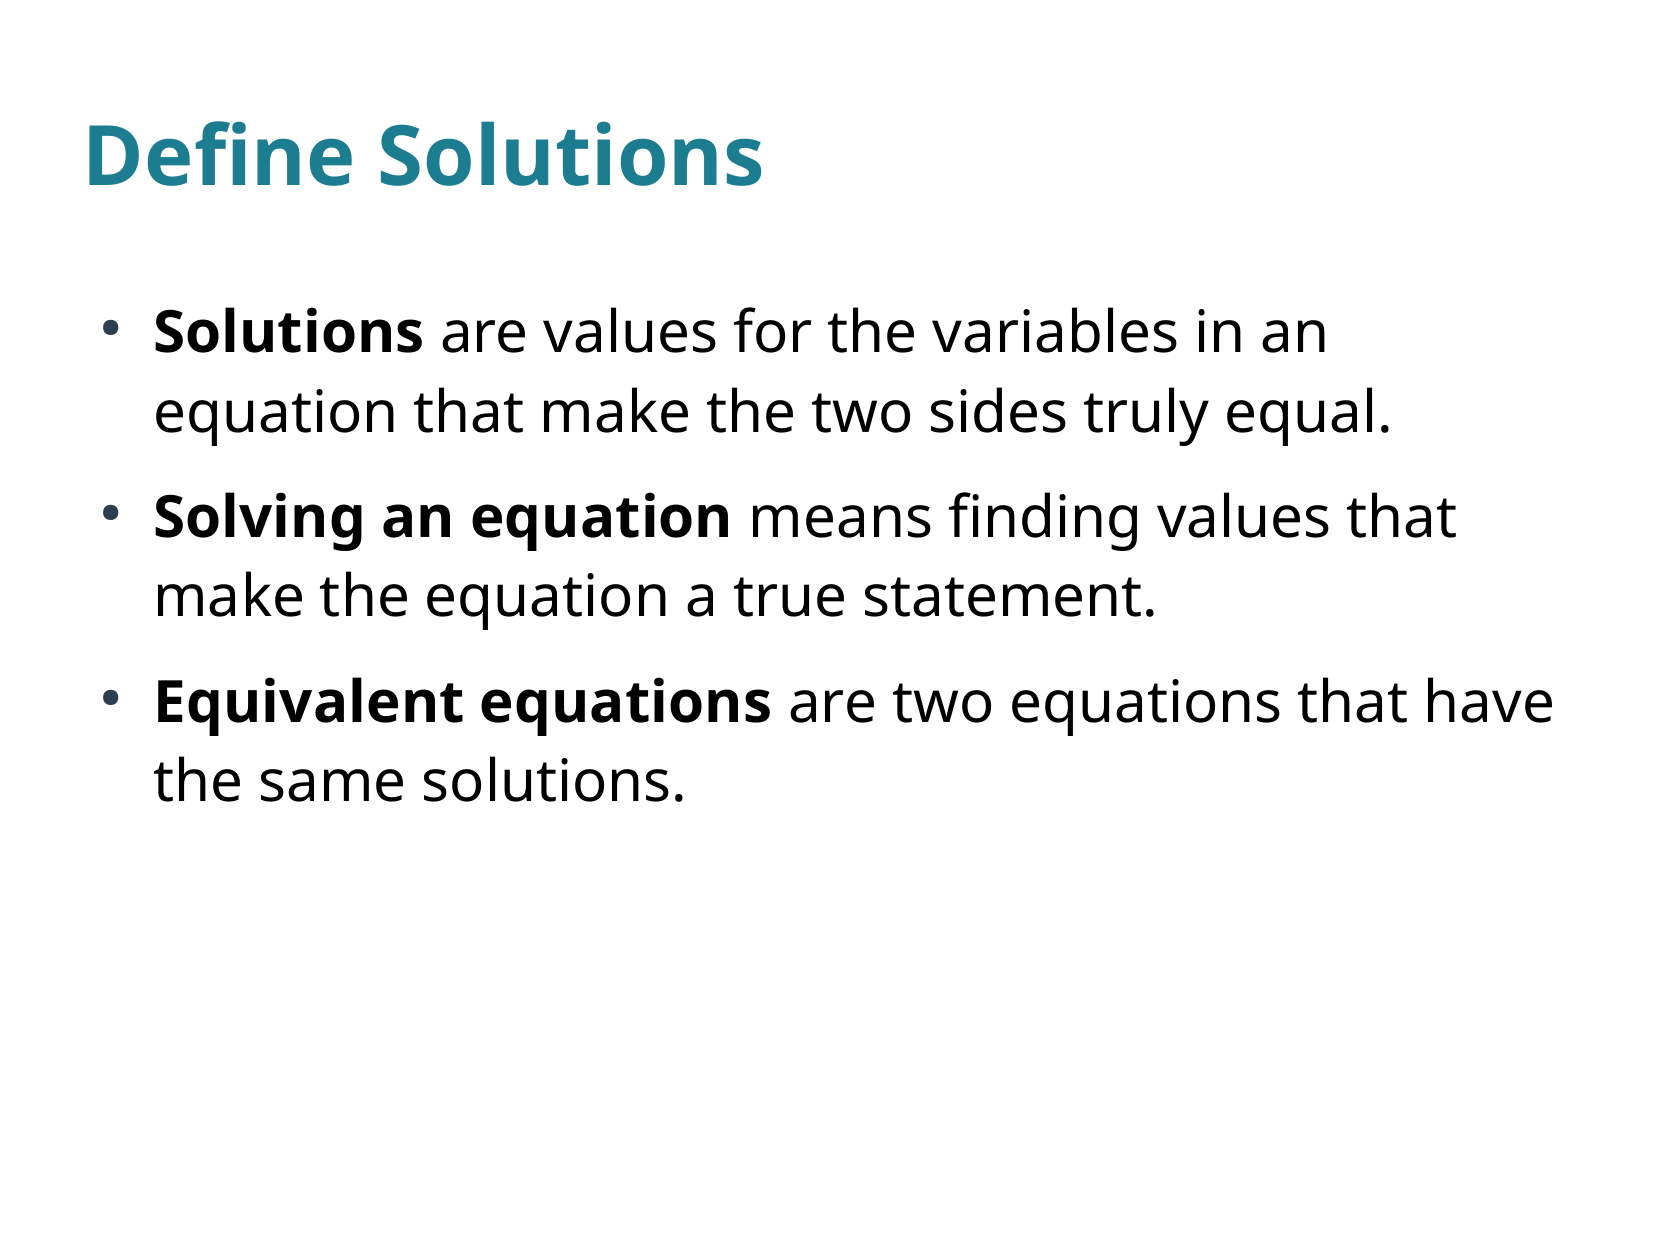

# Define Solutions
Solutions are values for the variables in an equation that make the two sides truly equal.
Solving an equation means finding values that make the equation a true statement.
Equivalent equations are two equations that have the same solutions.